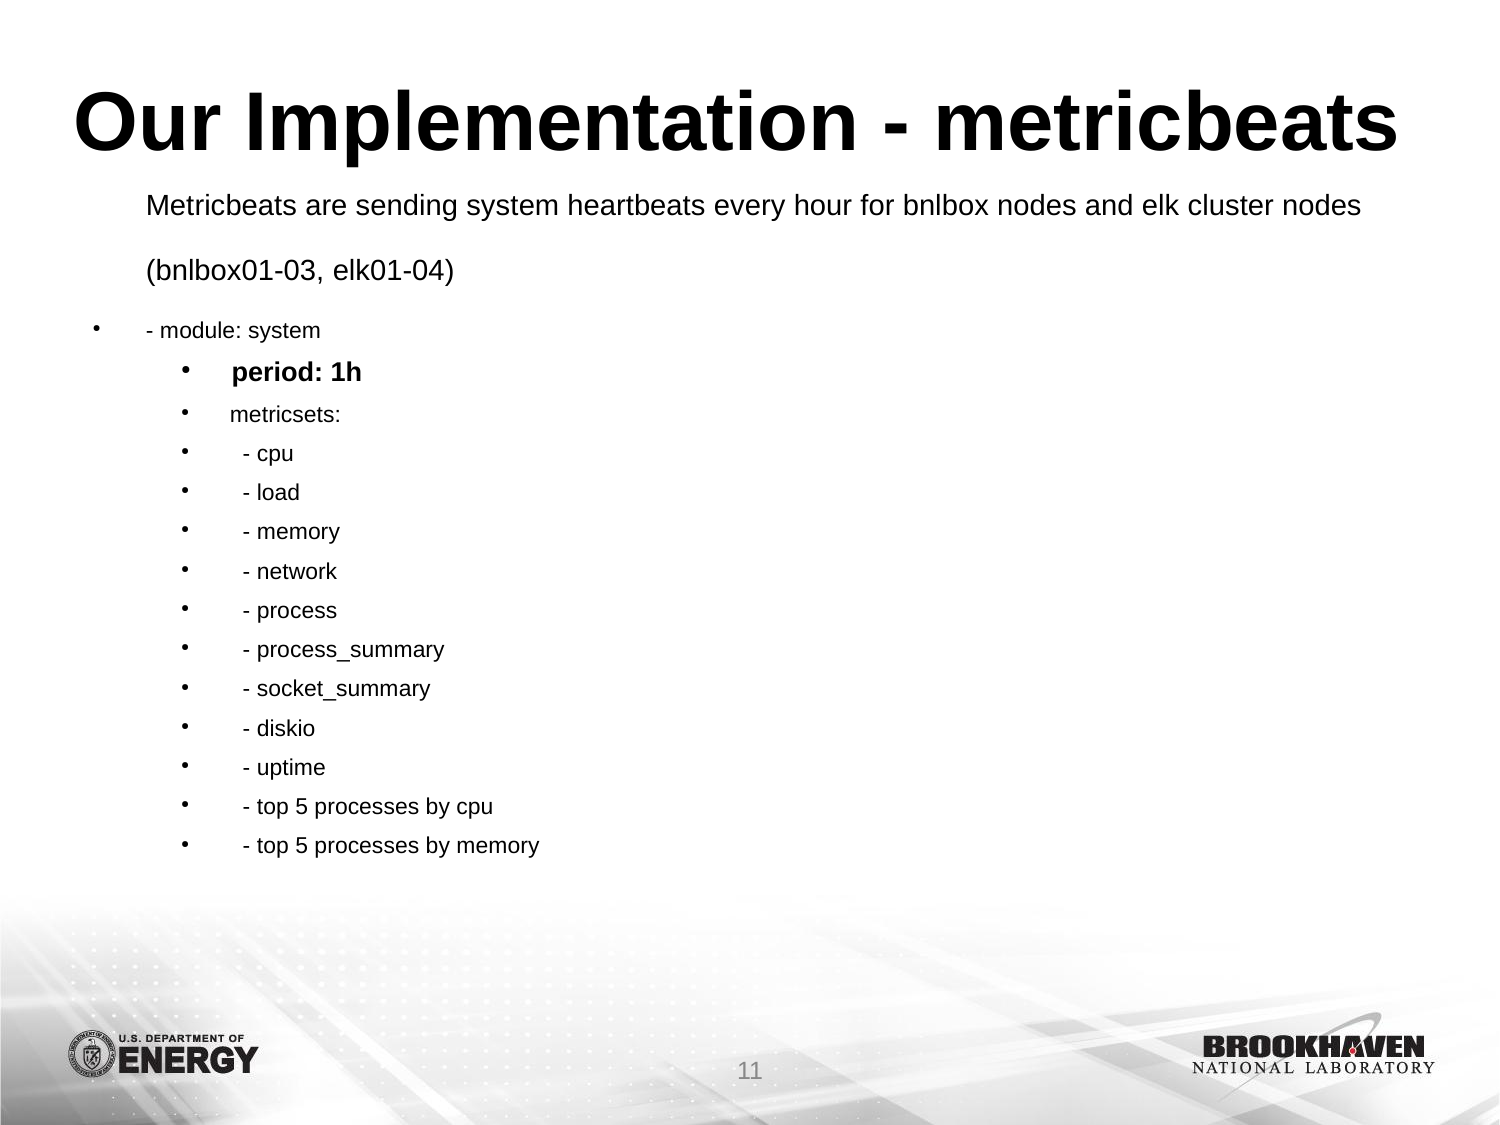

Our Implementation - metricbeats
# Metricbeats are sending system heartbeats every hour for bnlbox nodes and elk cluster nodes
(bnlbox01-03, elk01-04)
- module: system
 period: 1h
 metricsets:
 - cpu
 - load
 - memory
 - network
 - process
 - process_summary
 - socket_summary
 - diskio
 - uptime
 - top 5 processes by cpu
 - top 5 processes by memory